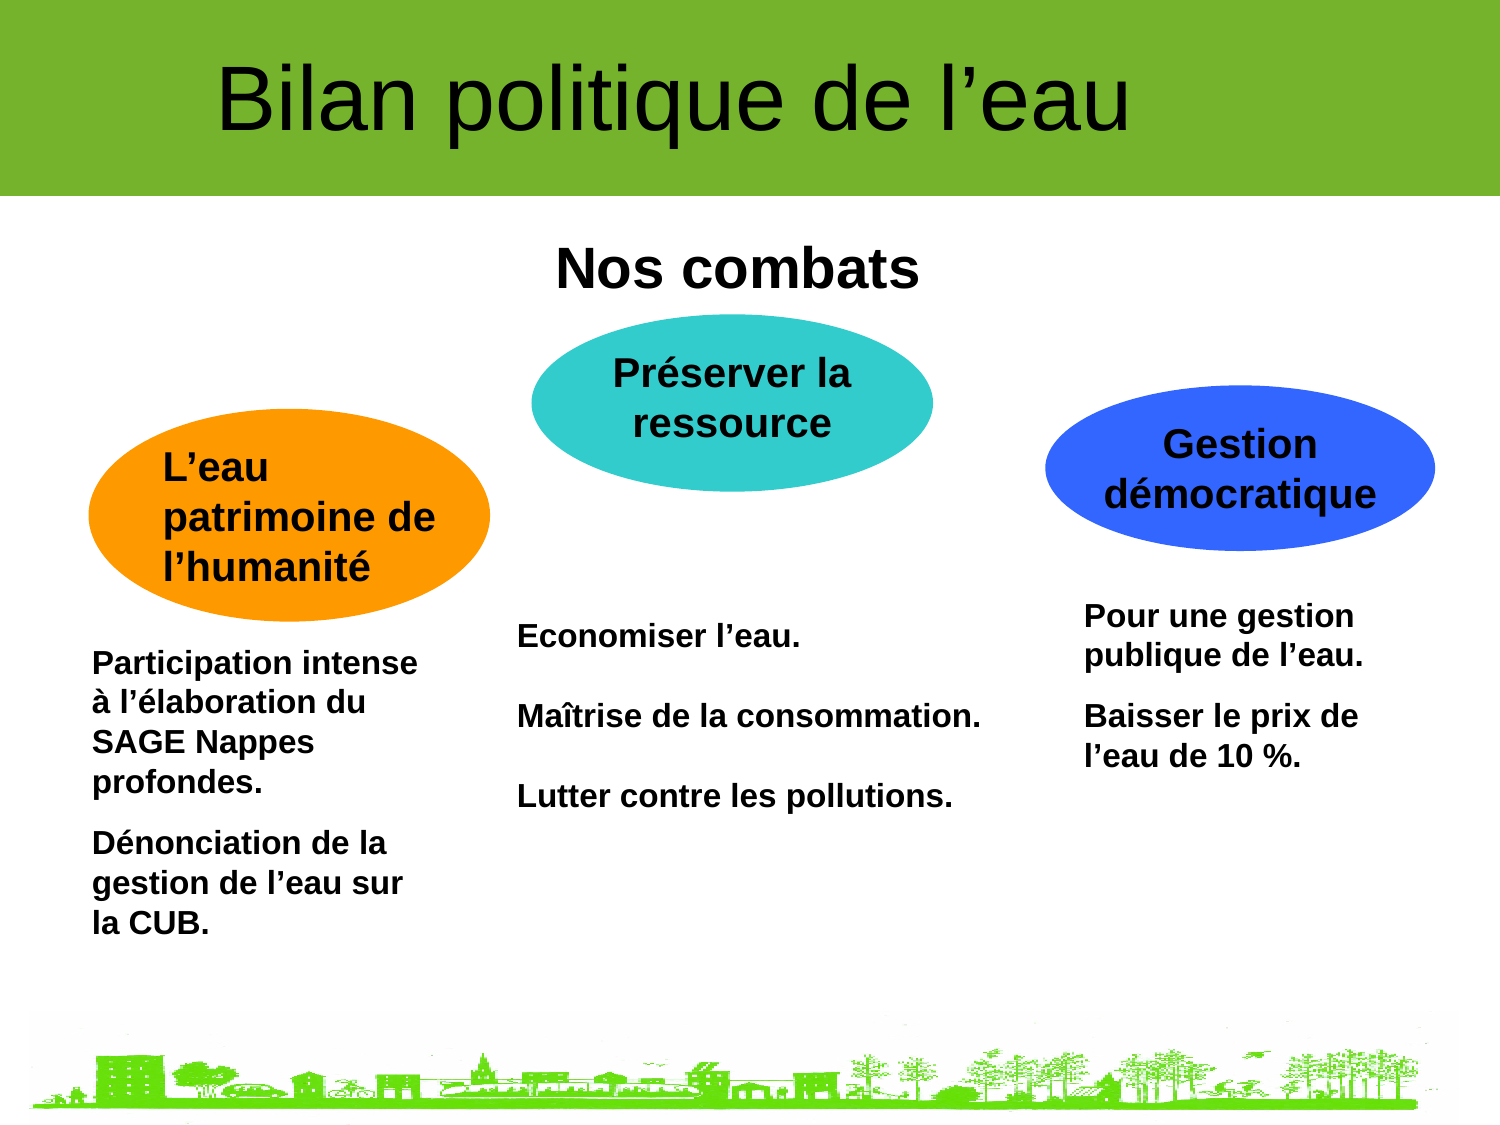

# Bilan politique de l’eau
Nos combats
Préserver la ressource
Gestion démocratique
L’eau patrimoine de l’humanité
Economiser l’eau.
Maîtrise de la consommation.
Lutter contre les pollutions.
Pour une gestion publique de l’eau.
Baisser le prix de l’eau de 10 %.
Participation intense à l’élaboration du SAGE Nappes profondes.
Dénonciation de la gestion de l’eau sur la CUB.